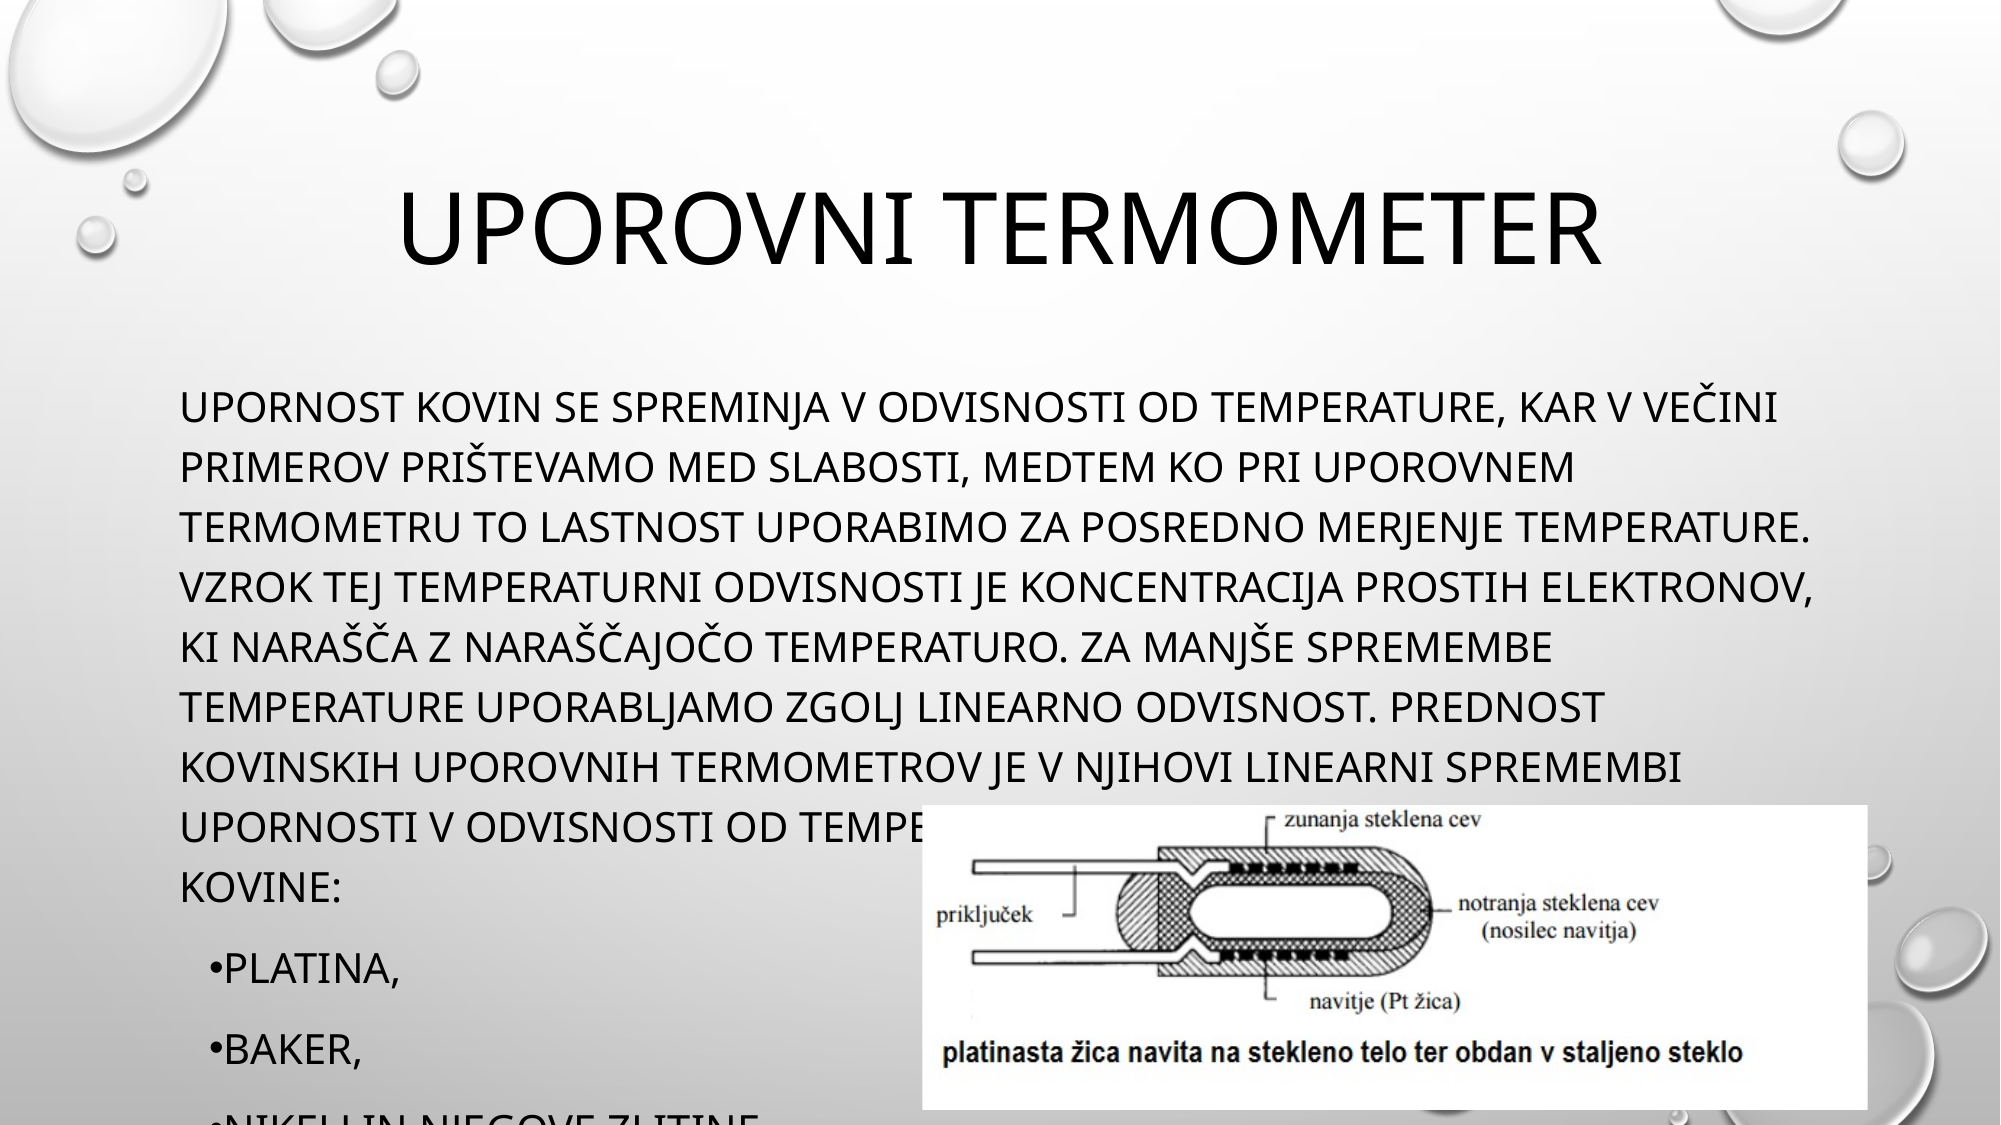

# Uporovni termometer
Upornost kovin se spreminja v odvisnosti od temperature, kar v večini primerov prištevamo med slabosti, medtem ko pri uporovnem termometru to lastnost uporabimo za posredno merjenje temperature. Vzrok tej temperaturni odvisnosti je koncentracija prostih elektronov, ki narašča z naraščajočo temperaturo. Za manjše spremembe temperature uporabljamo zgolj linearno odvisnost. Prednost kovinskih uporovnih termometrov je v njihovi linearni spremembi upornosti v odvisnosti od temperature. Najpogosteje uporabljene kovine:
platina,
baker,
nikelj in njegove zlitine.